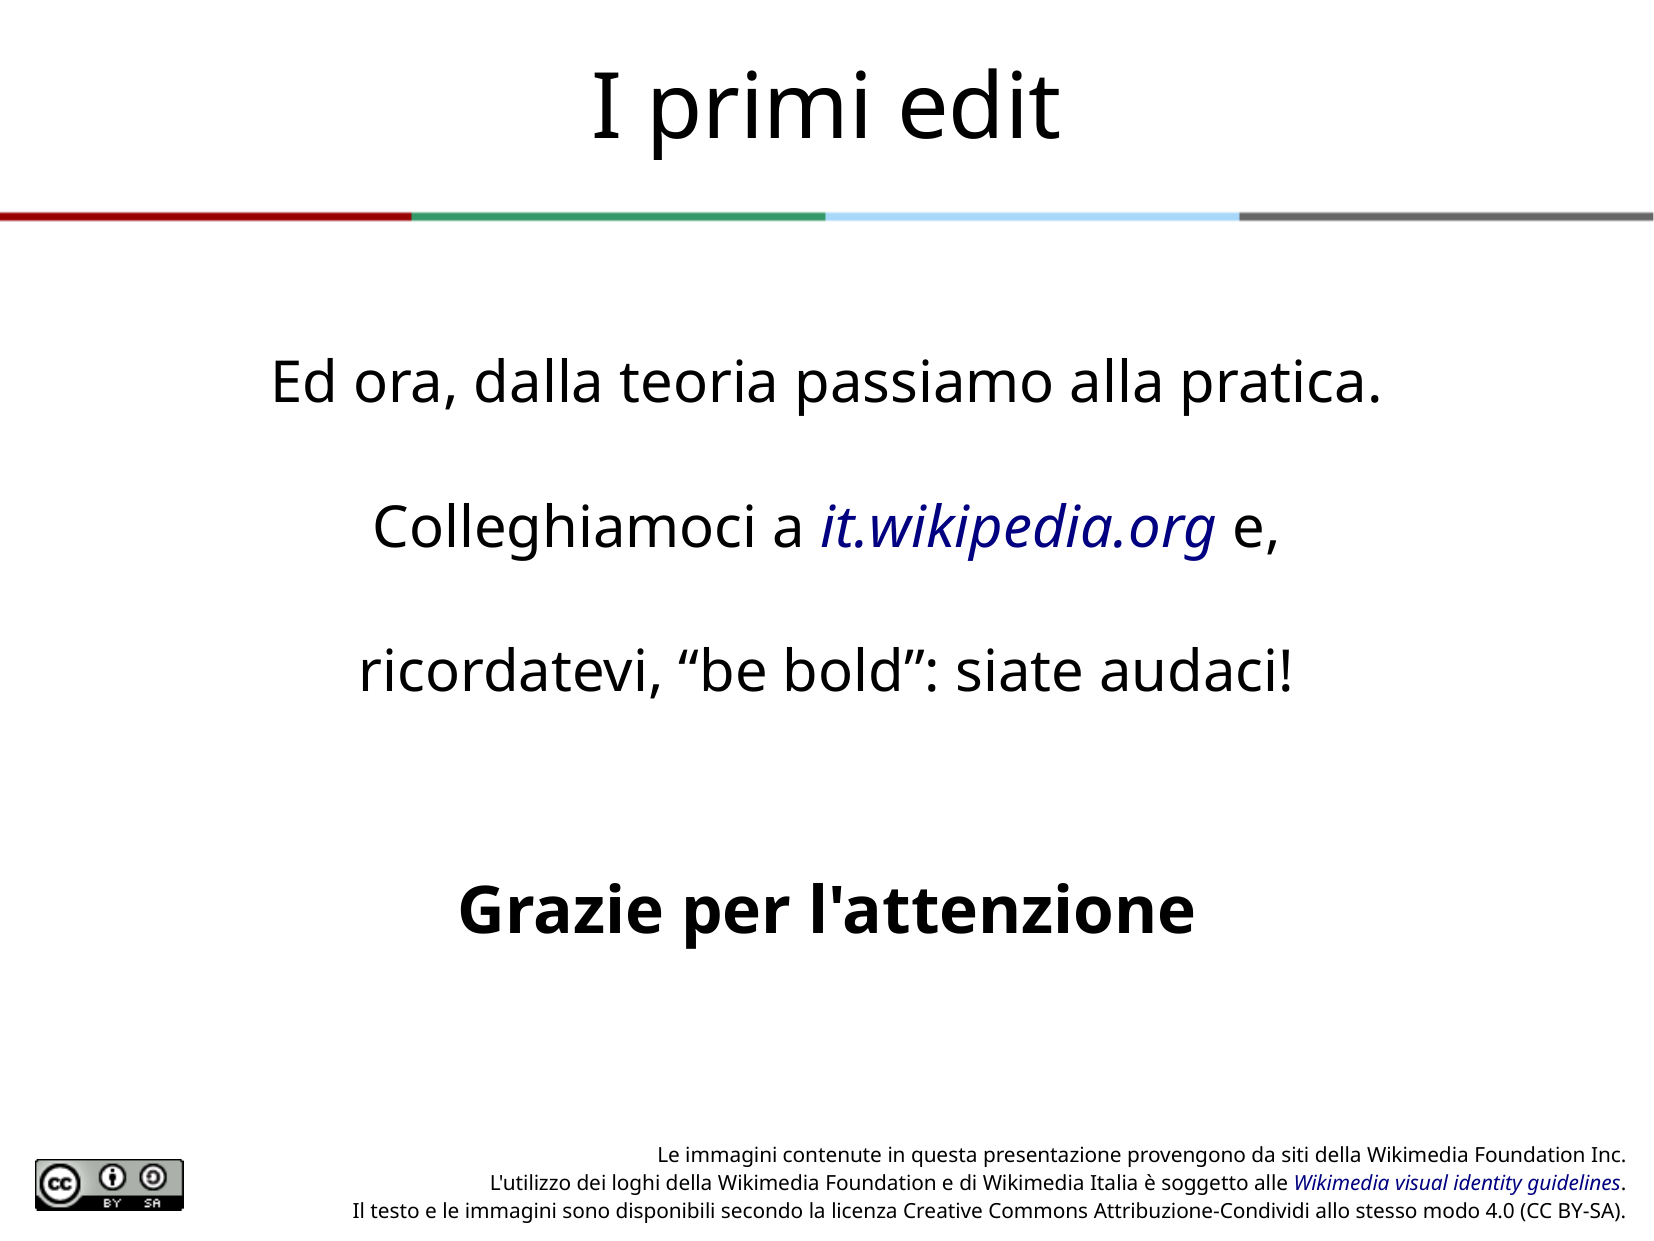

# I primi edit
Ed ora, dalla teoria passiamo alla pratica.
Colleghiamoci a it.wikipedia.org e,
ricordatevi, “be bold”: siate audaci!
Grazie per l'attenzione
Le immagini contenute in questa presentazione provengono da siti della Wikimedia Foundation Inc.
L'utilizzo dei loghi della Wikimedia Foundation e di Wikimedia Italia è soggetto alle Wikimedia visual identity guidelines.
Il testo e le immagini sono disponibili secondo la licenza Creative Commons Attribuzione-Condividi allo stesso modo 4.0 (CC BY-SA).